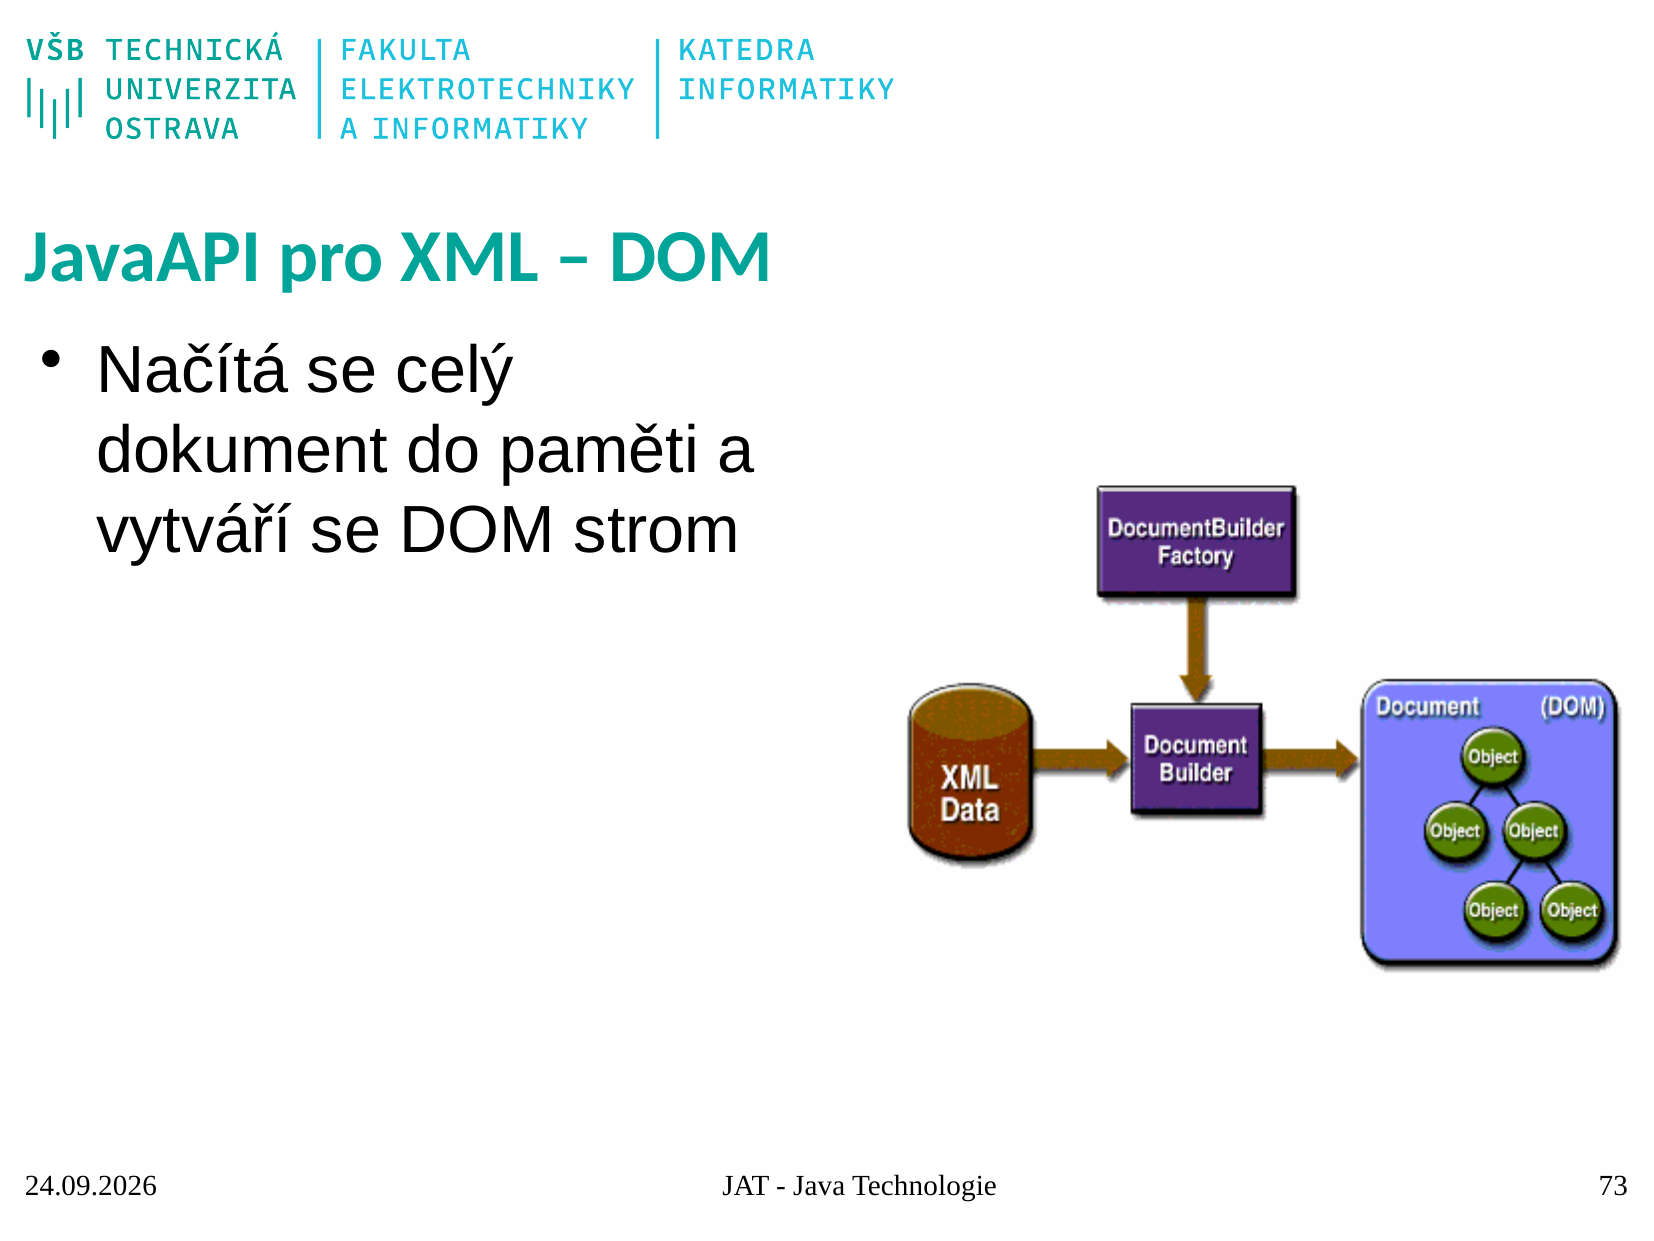

JavaAPI pro XML – DOM
# Načítá se celý dokument do paměti a vytváří se DOM strom
JAT - Java Technologie
73